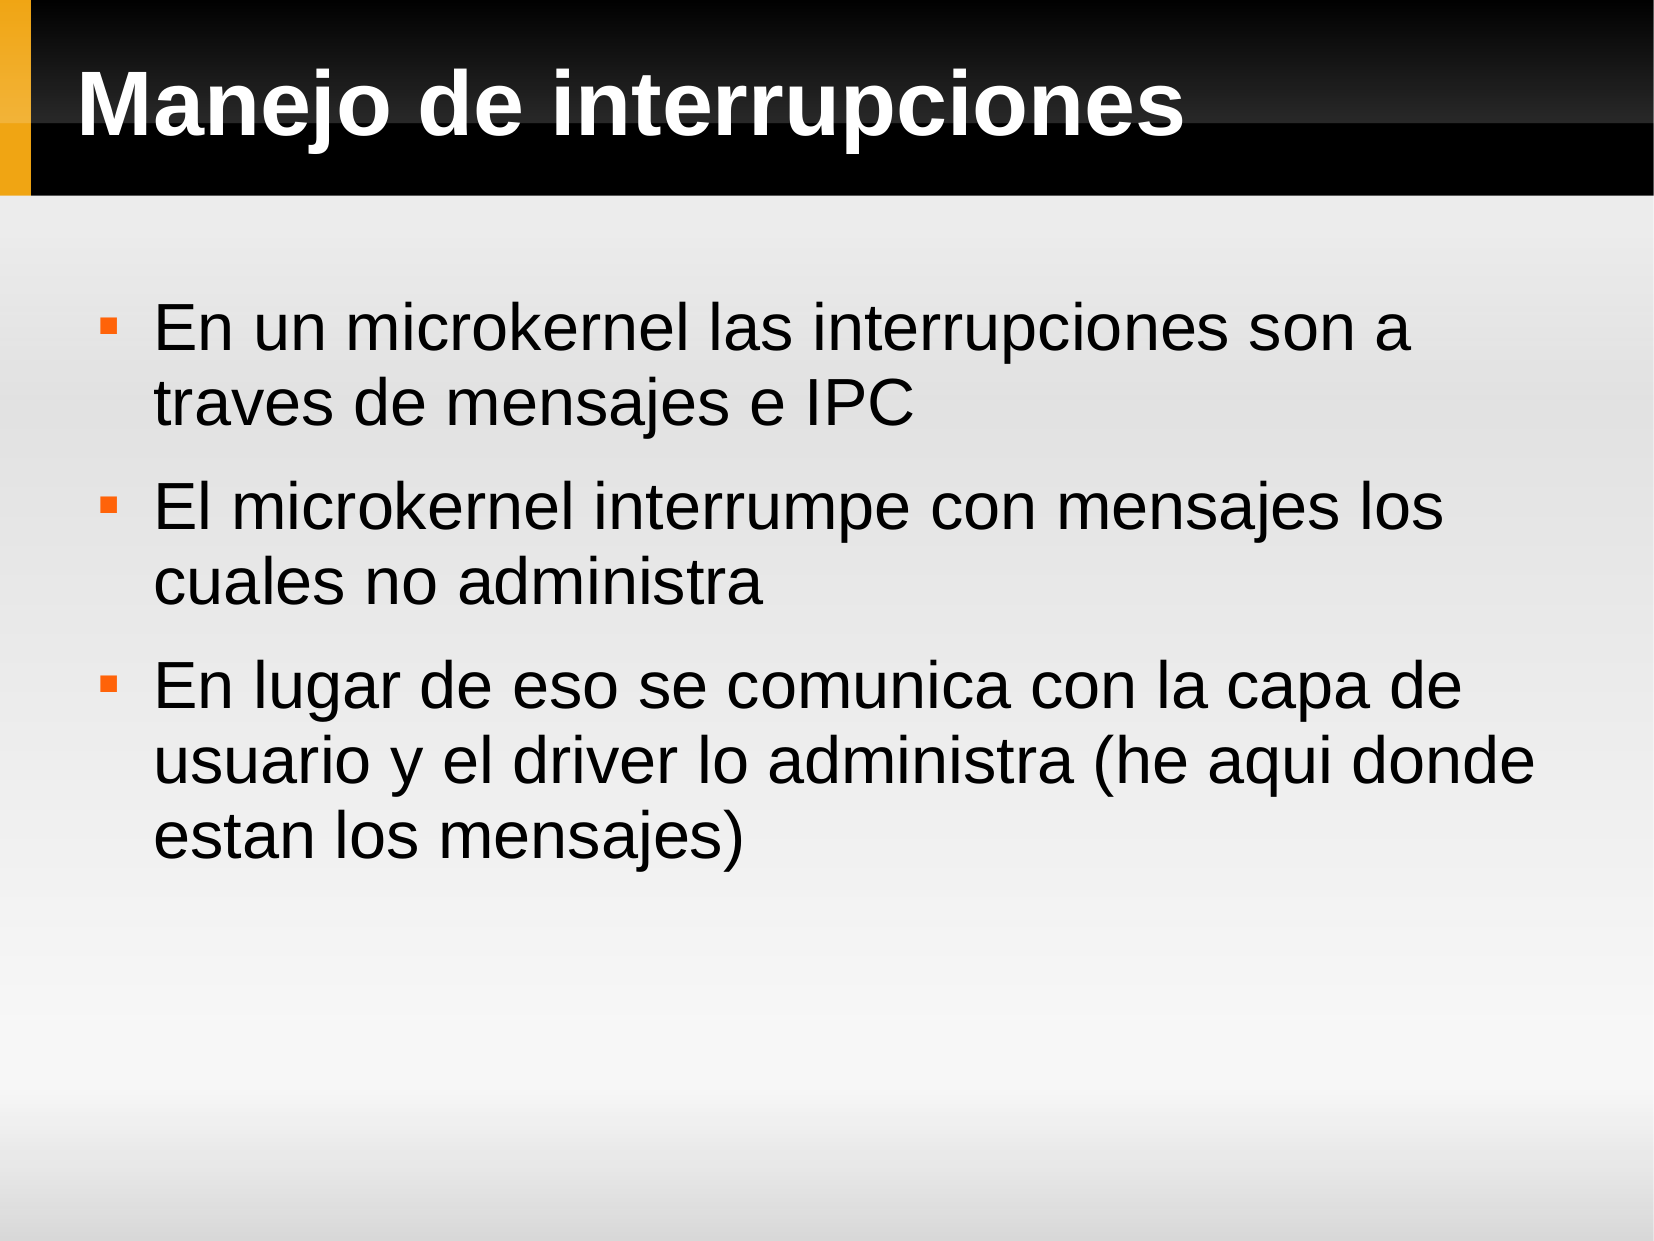

# Manejo de interrupciones
En un microkernel las interrupciones son a traves de mensajes e IPC
El microkernel interrumpe con mensajes los cuales no administra
En lugar de eso se comunica con la capa de usuario y el driver lo administra (he aqui donde estan los mensajes)